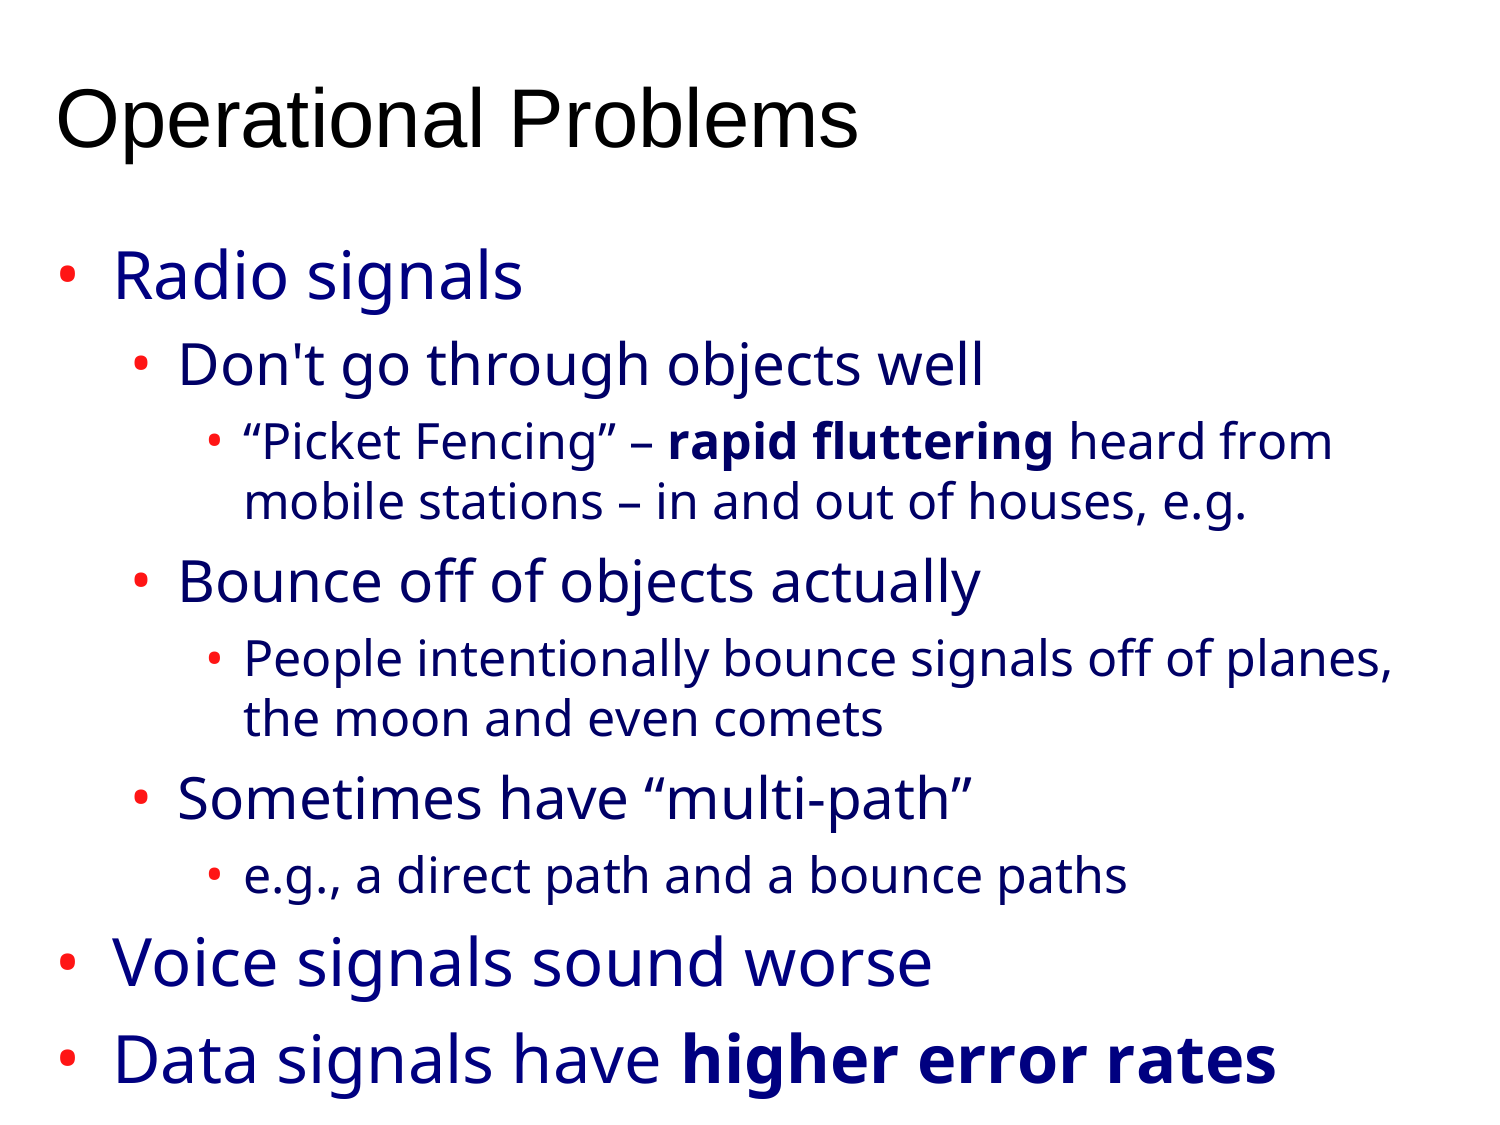

# Operational Problems
Radio signals
Don't go through objects well
“Picket Fencing” – rapid fluttering heard from mobile stations – in and out of houses, e.g.
Bounce off of objects actually
People intentionally bounce signals off of planes, the moon and even comets
Sometimes have “multi-path”
e.g., a direct path and a bounce paths
Voice signals sound worse
Data signals have higher error rates